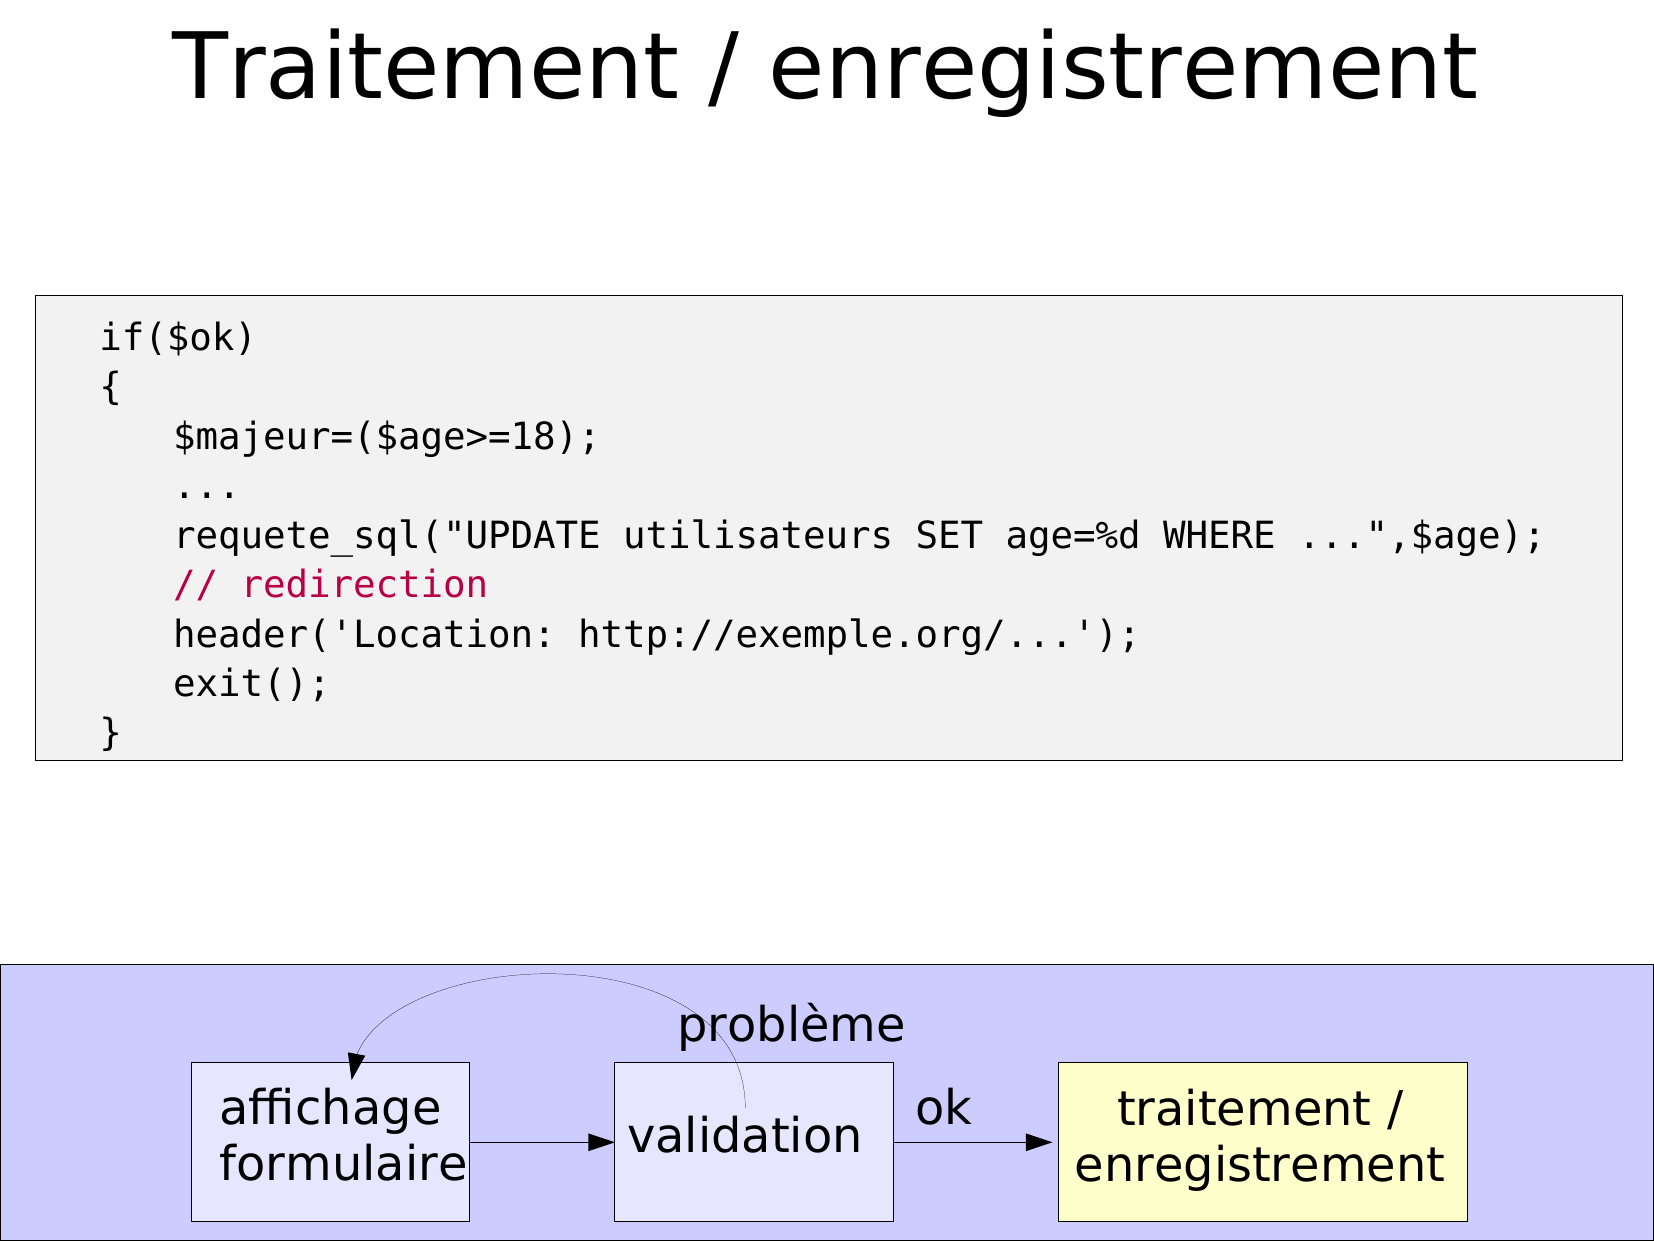

# Traitement / enregistrement
if($ok)
{
	$majeur=($age>=18);
	...
	requete_sql("UPDATE utilisateurs SET age=%d WHERE ...",$age);
	// redirection
	header('Location: http://exemple.org/...');
	exit();
}
problème
ok
affichage
formulaire
traitement /
enregistrement
validation